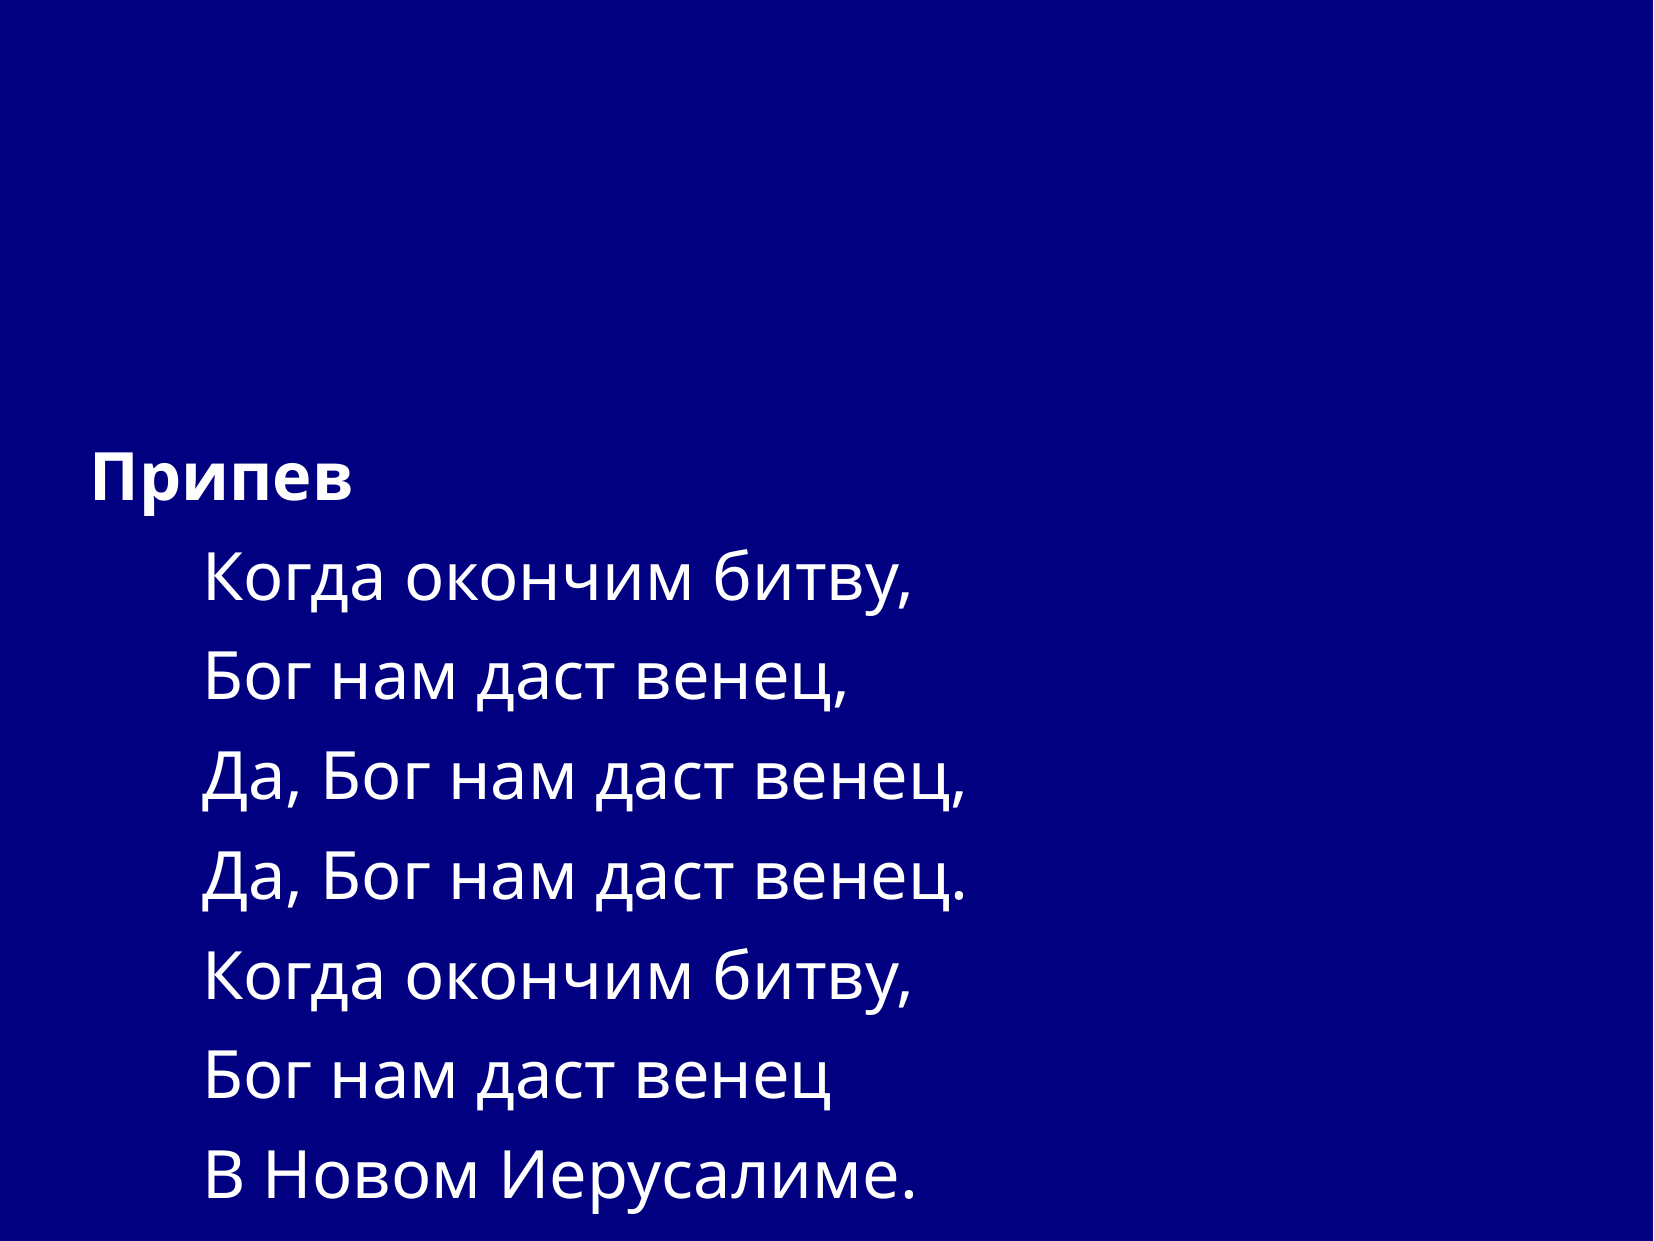

Припев
	Когда окончим битву,
	Бог нам даст венец,
	Да, Бог нам даст венец,
	Да, Бог нам даст венец.
	Когда окончим битву,
	Бог нам даст венец
	В Новом Иерусалиме.